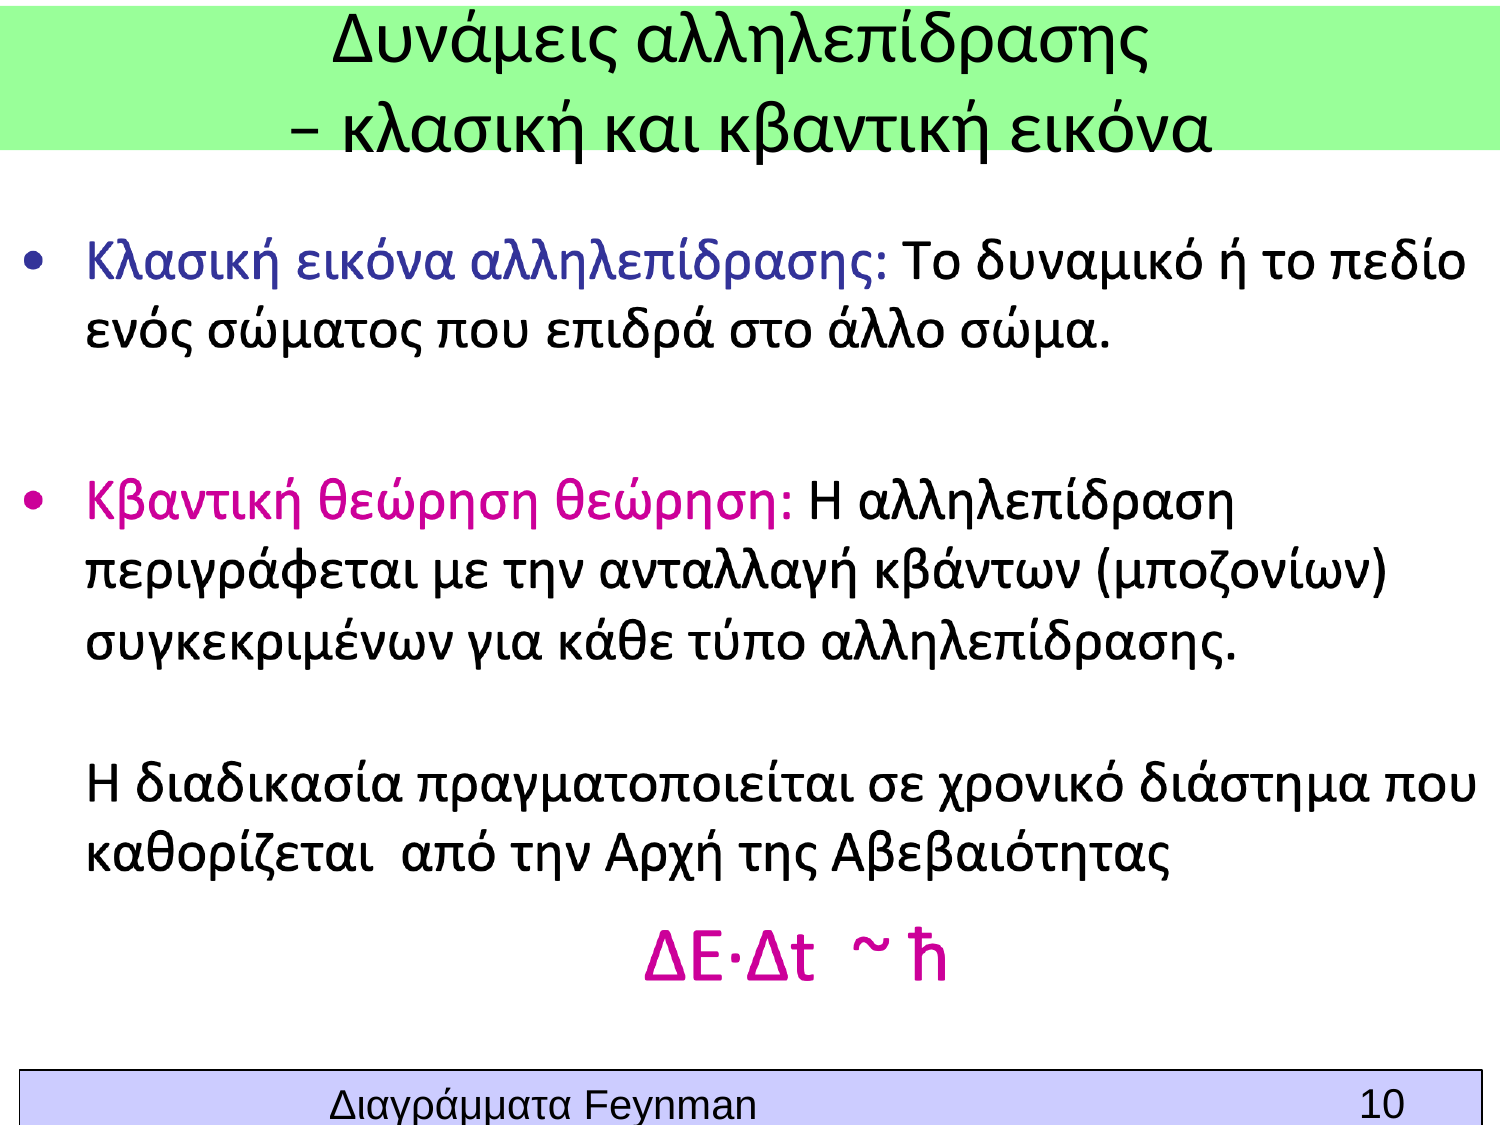

Δυνάμεις αλληλεπίδρασης
– κλασική και κβαντική εικόνα
10
Διαγράμματα Feynman